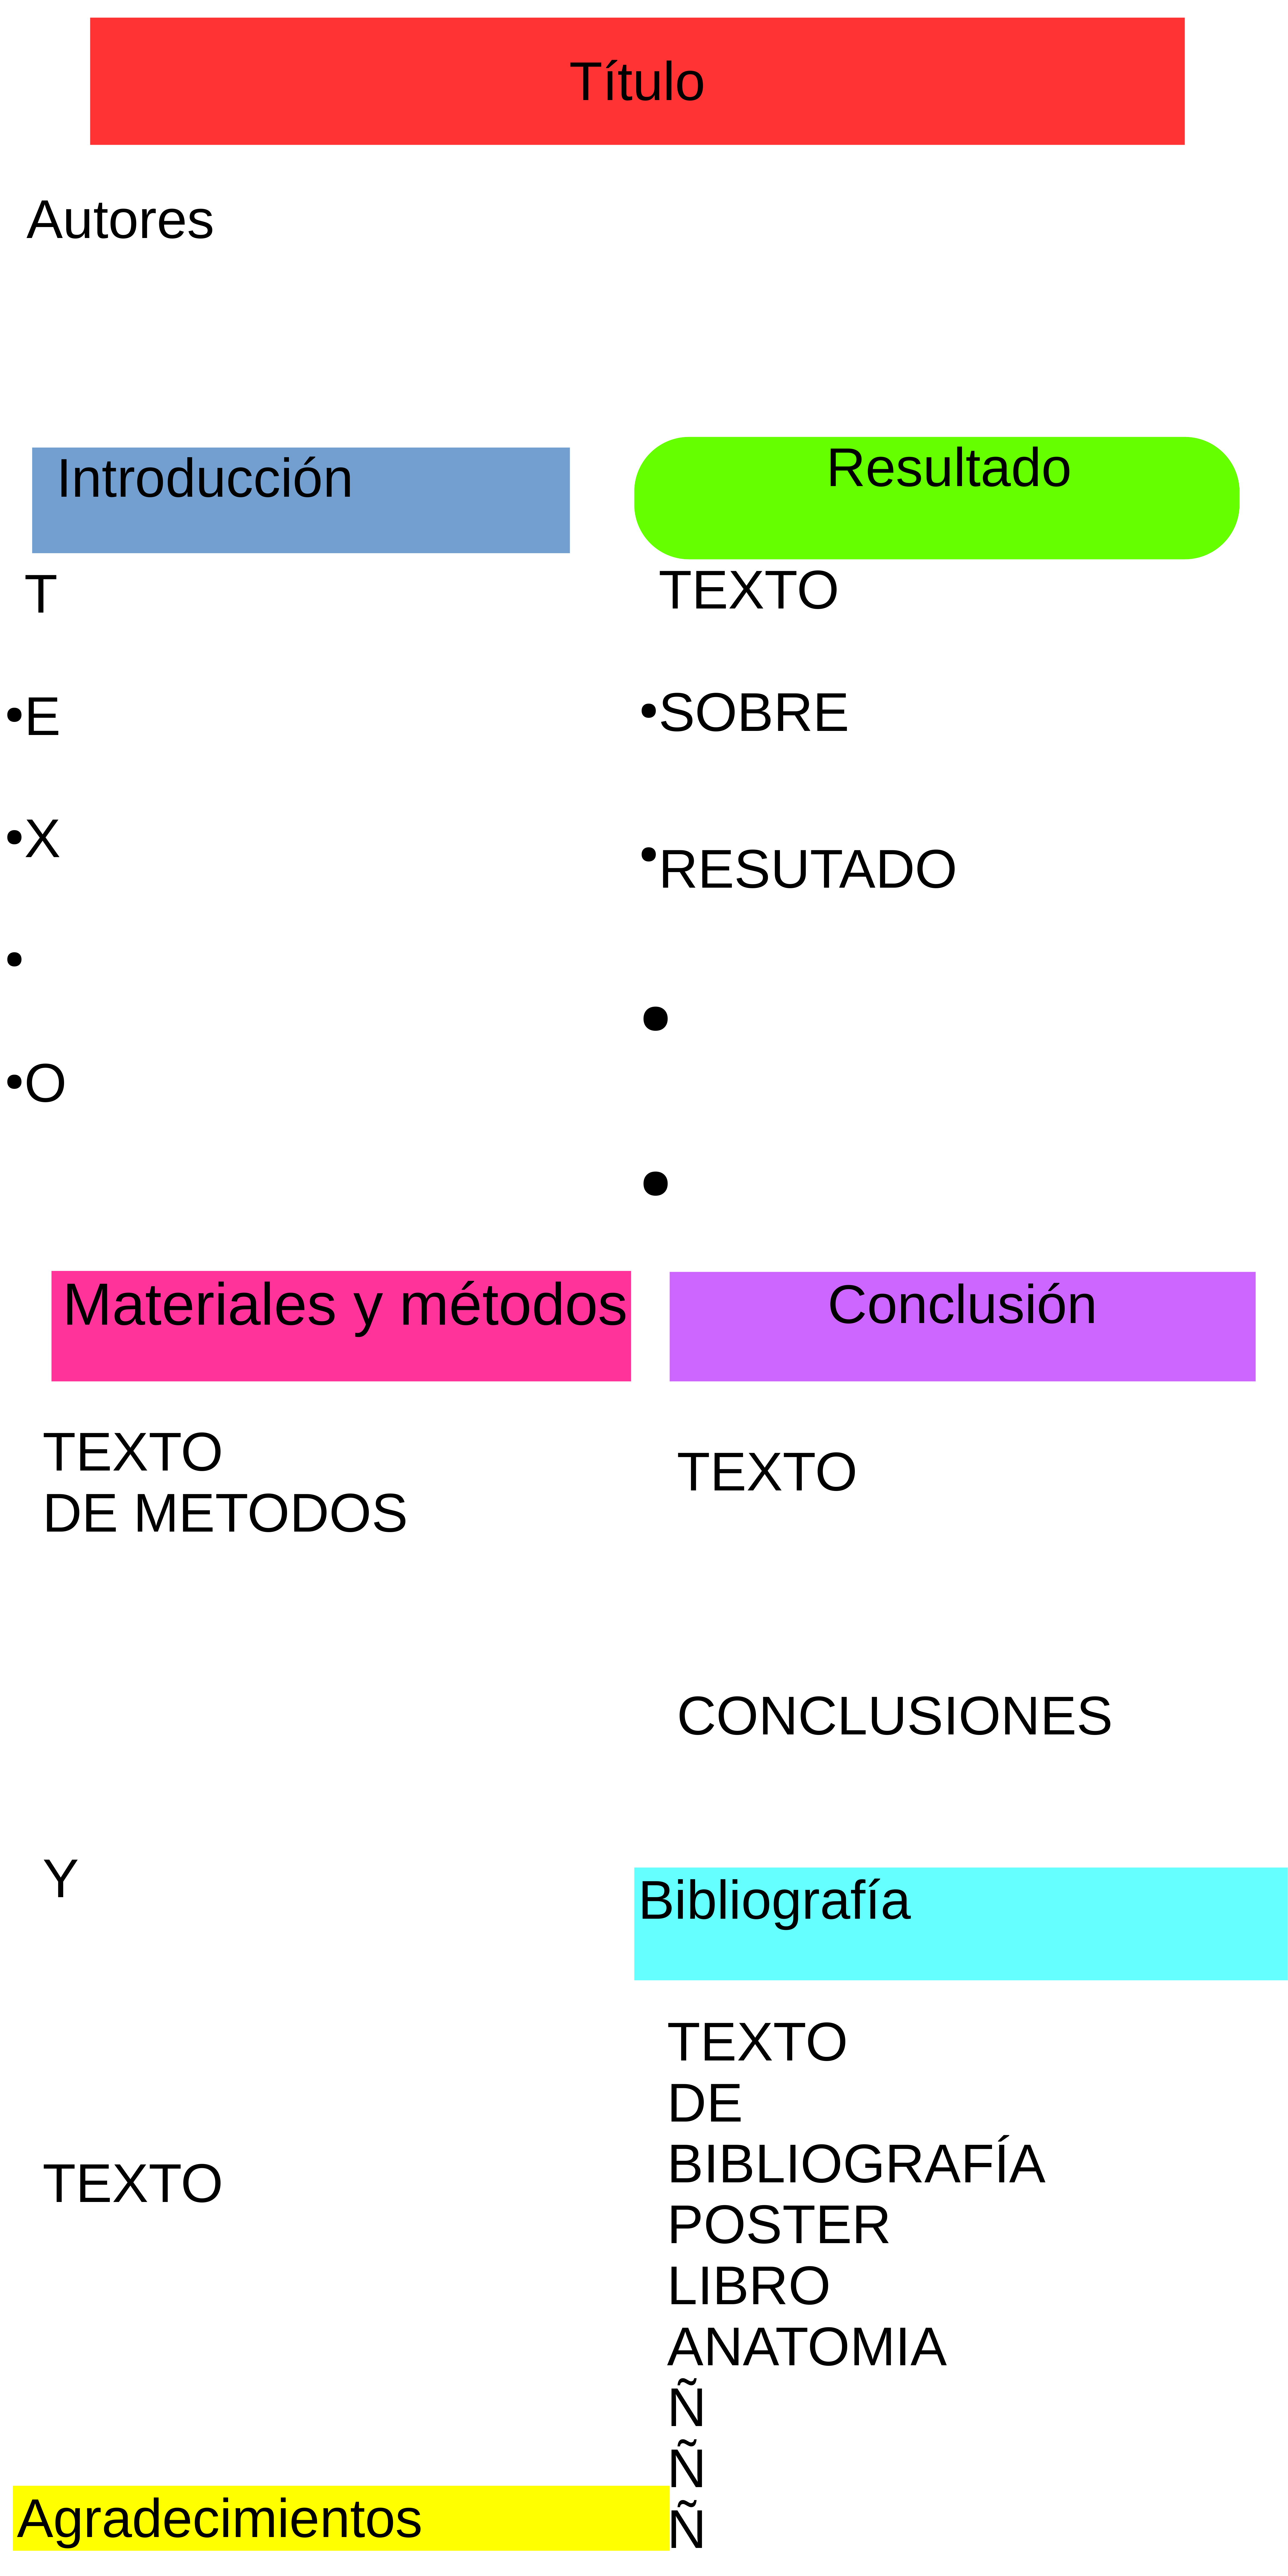

# Título
Autores
Resultado
Introducción
TEXTO
SOBRE
RESUTADO
T
E
X
O
Materiales y métodos
Conclusión
TEXTO
DE METODOS
Y
TEXTO
TEXTO
CONCLUSIONES
Bibliografía
TEXTO
DE
BIBLIOGRAFÍA
POSTER
LIBRO
ANATOMIA
Ñ
Ñ
Ñ
Agradecimientos